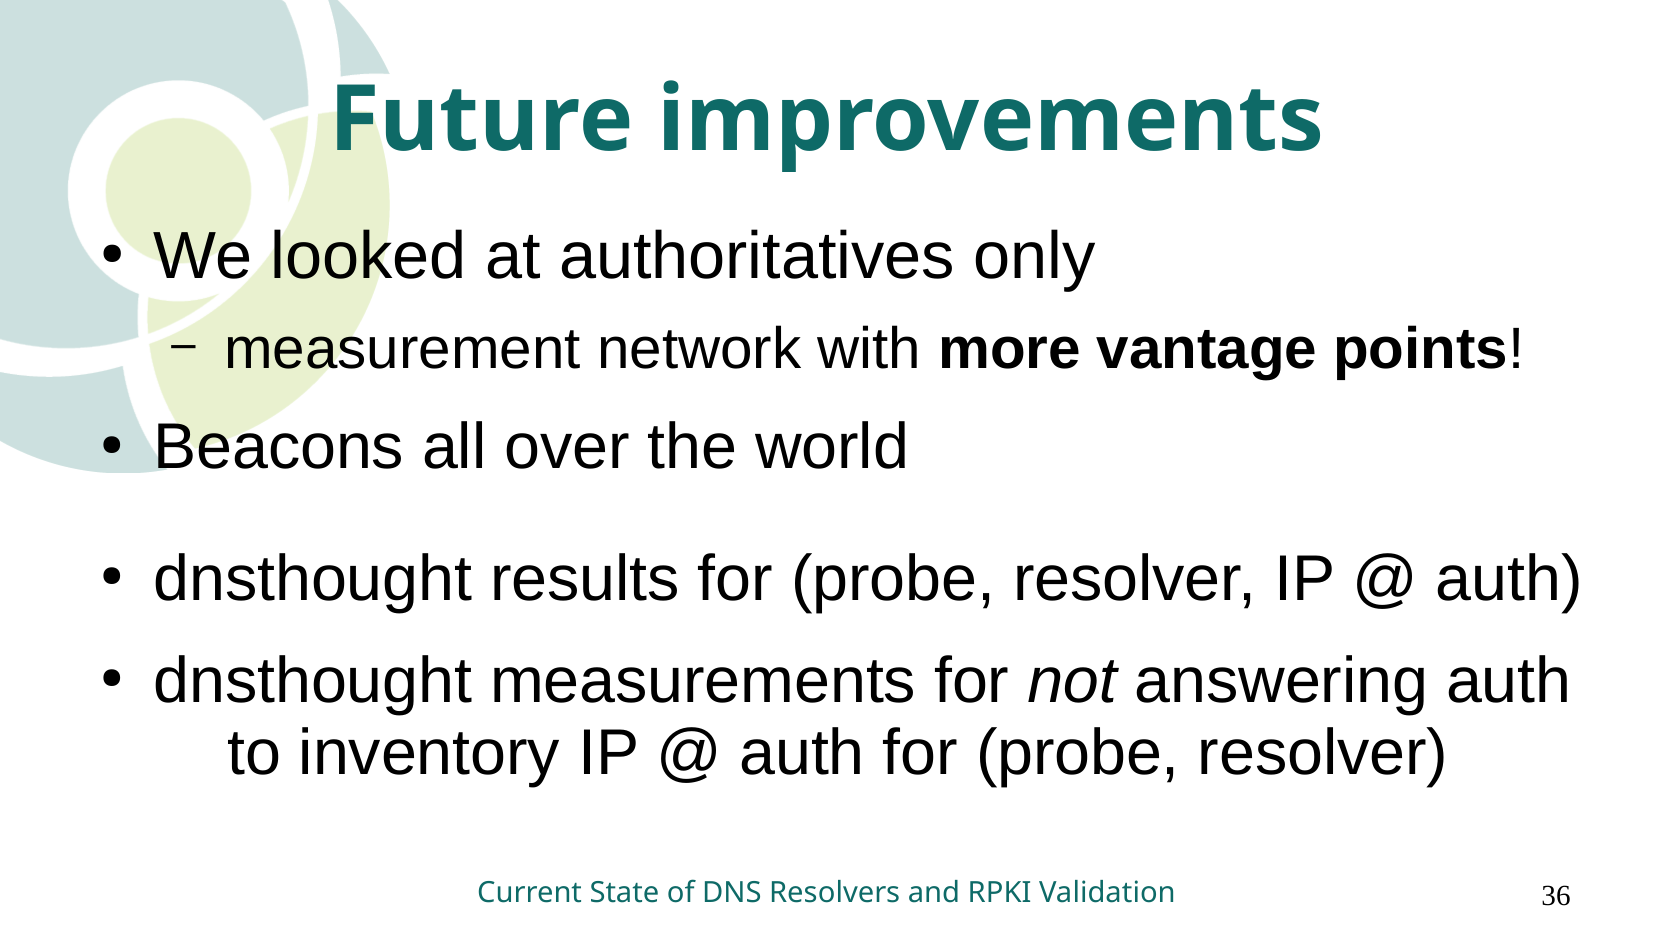

# Future improvements
We looked at authoritatives only
measurement network with more vantage points!
Beacons all over the world
dnsthought results for (probe, resolver, IP @ auth)
dnsthought measurements for not answering auth
	to inventory IP @ auth for (probe, resolver)
Current State of DNS Resolvers and RPKI Validation
36